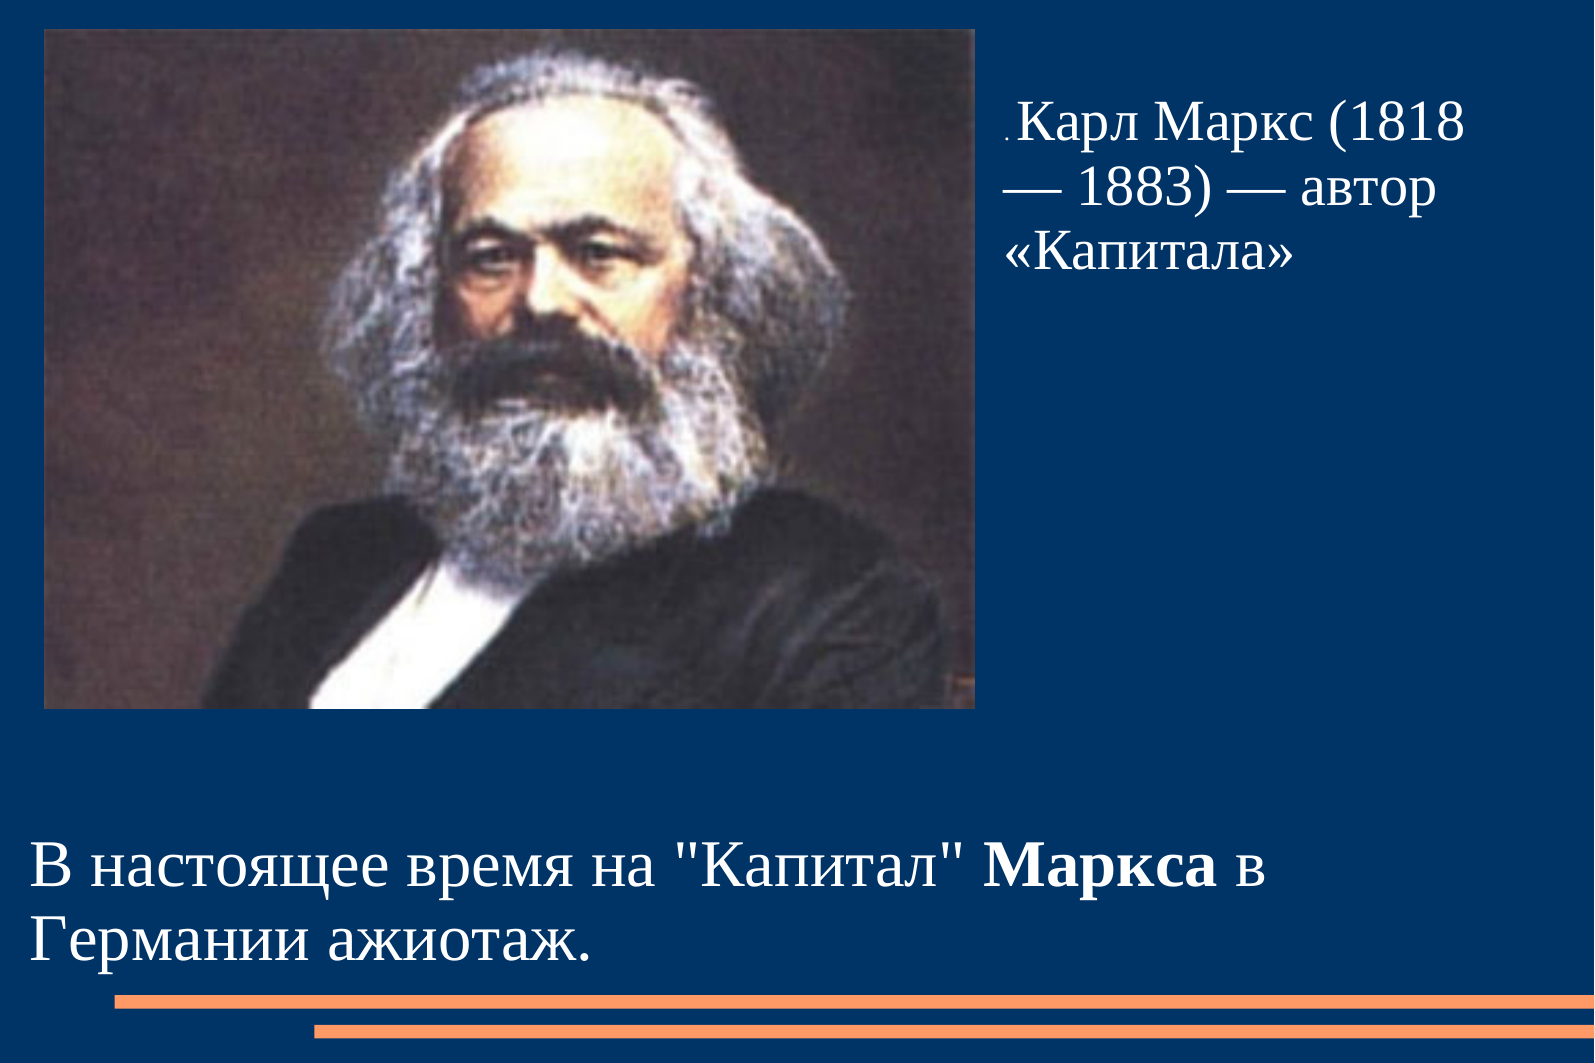

. Карл Маркс (1818 — 1883) — автор «Капитала»
В настоящее время на "Капитал" Маркса в Германии ажиотаж.